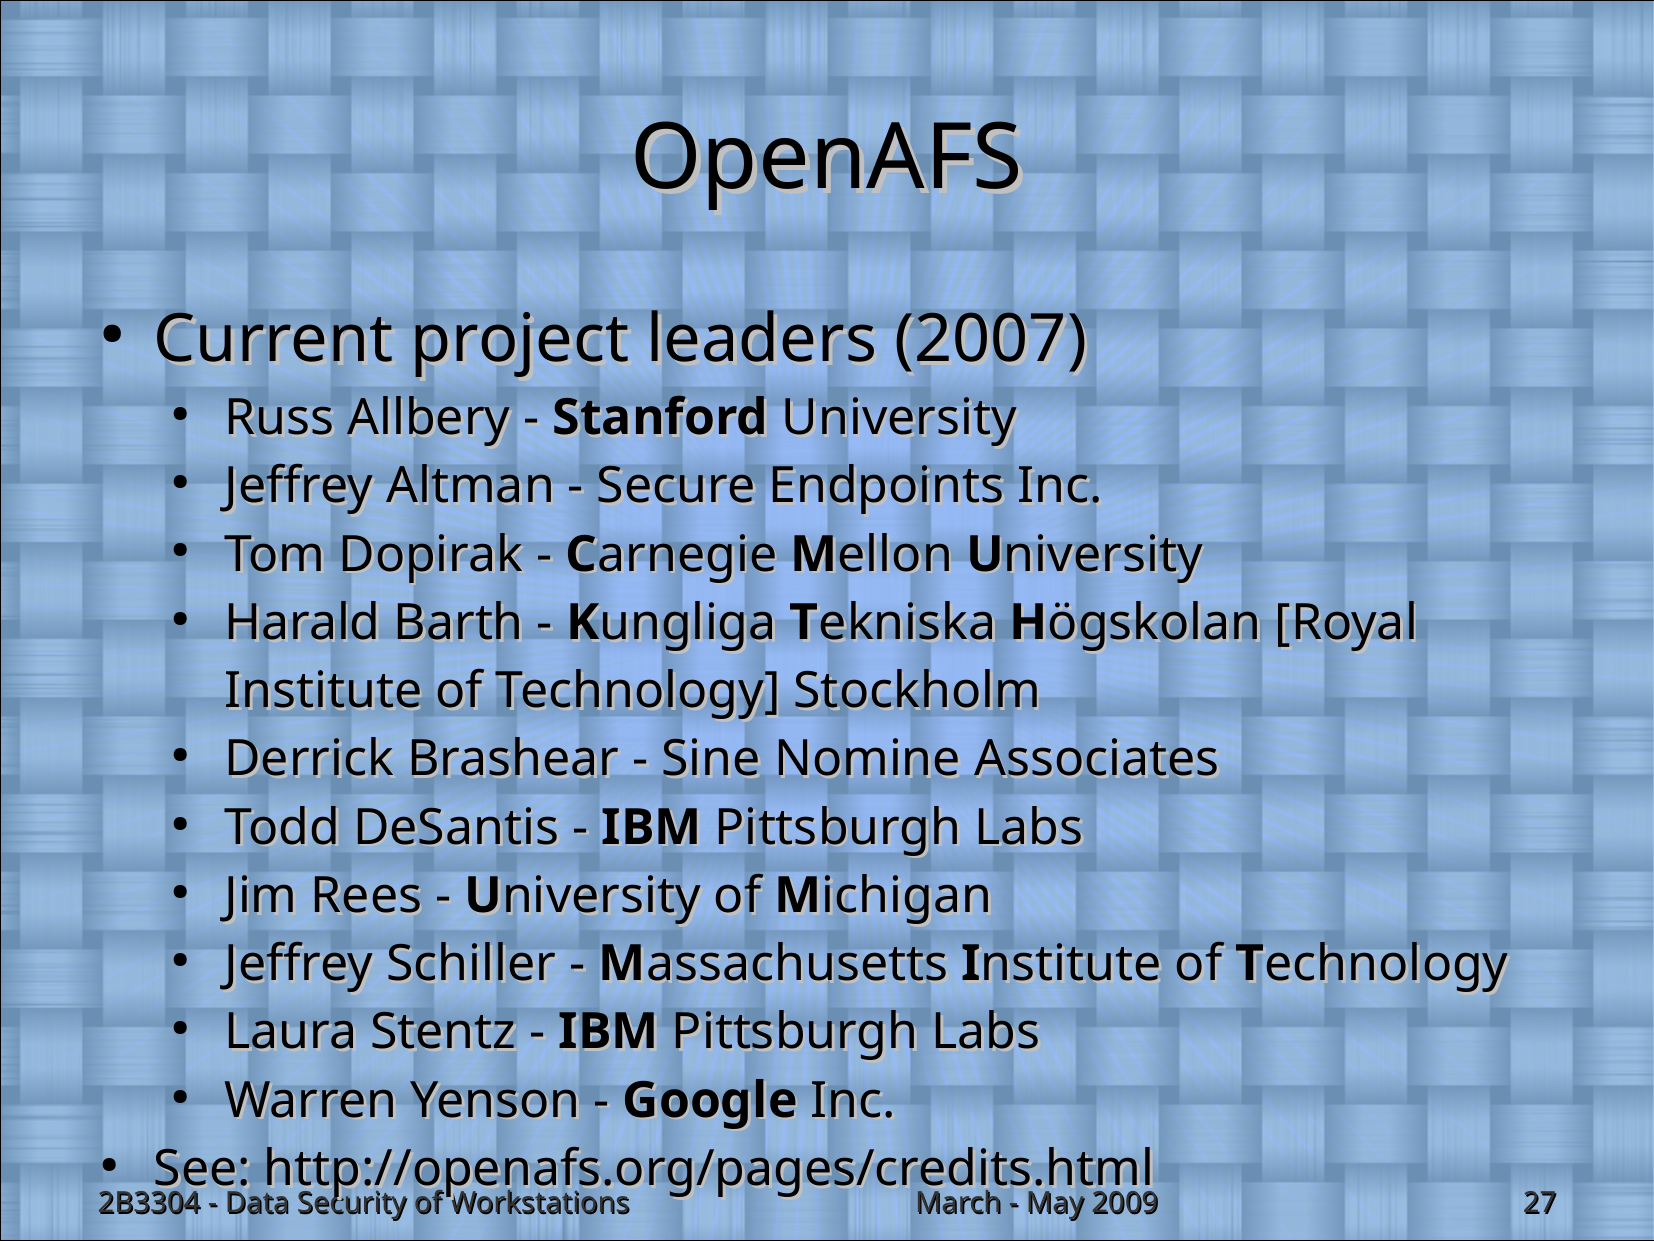

# OpenAFS
Current project leaders (2007)
Russ Allbery - Stanford University
Jeffrey Altman - Secure Endpoints Inc.
Tom Dopirak - Carnegie Mellon University
Harald Barth - Kungliga Tekniska Högskolan [Royal Institute of Technology] Stockholm
Derrick Brashear - Sine Nomine Associates
Todd DeSantis - IBM Pittsburgh Labs
Jim Rees - University of Michigan
Jeffrey Schiller - Massachusetts Institute of Technology
Laura Stentz - IBM Pittsburgh Labs
Warren Yenson - Google Inc.
See: http://openafs.org/pages/credits.html